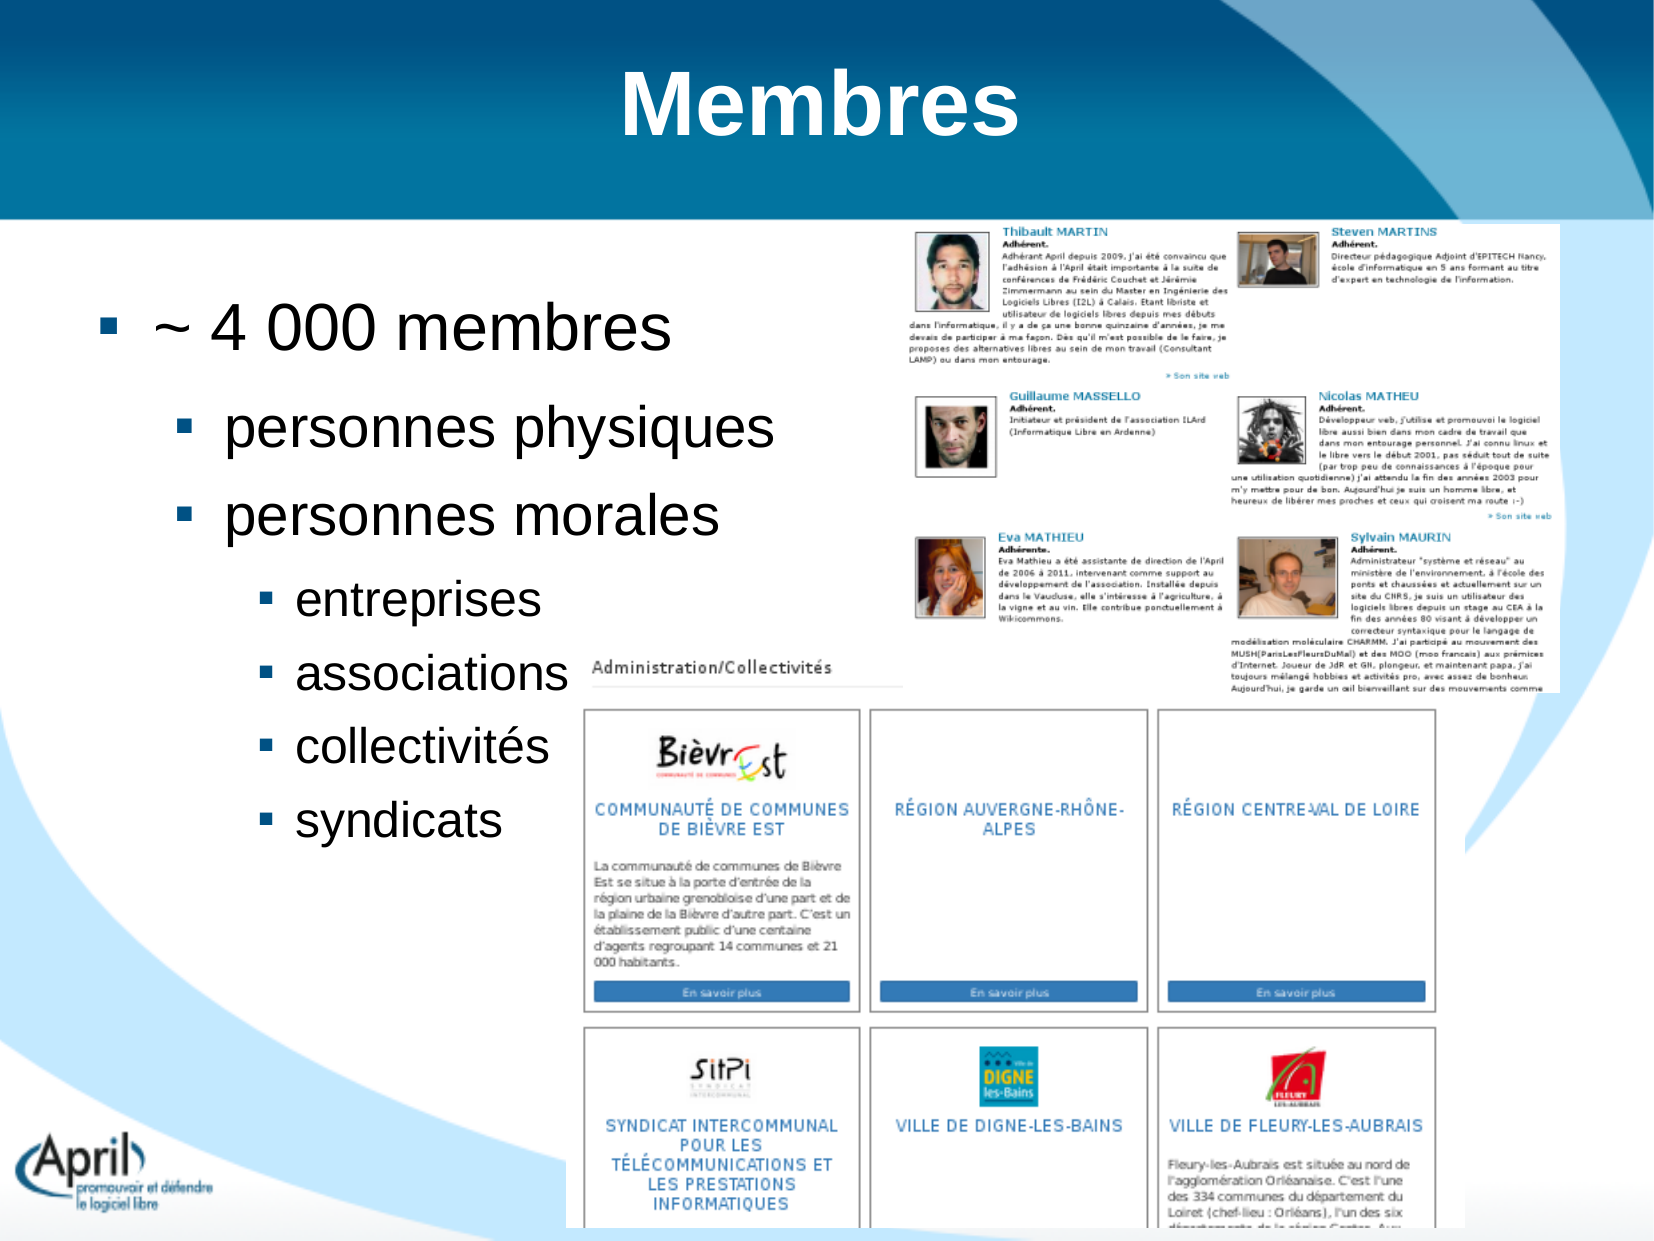

# Membres
~ 4 000 membres
personnes physiques
personnes morales
entreprises
associations
collectivités
syndicats